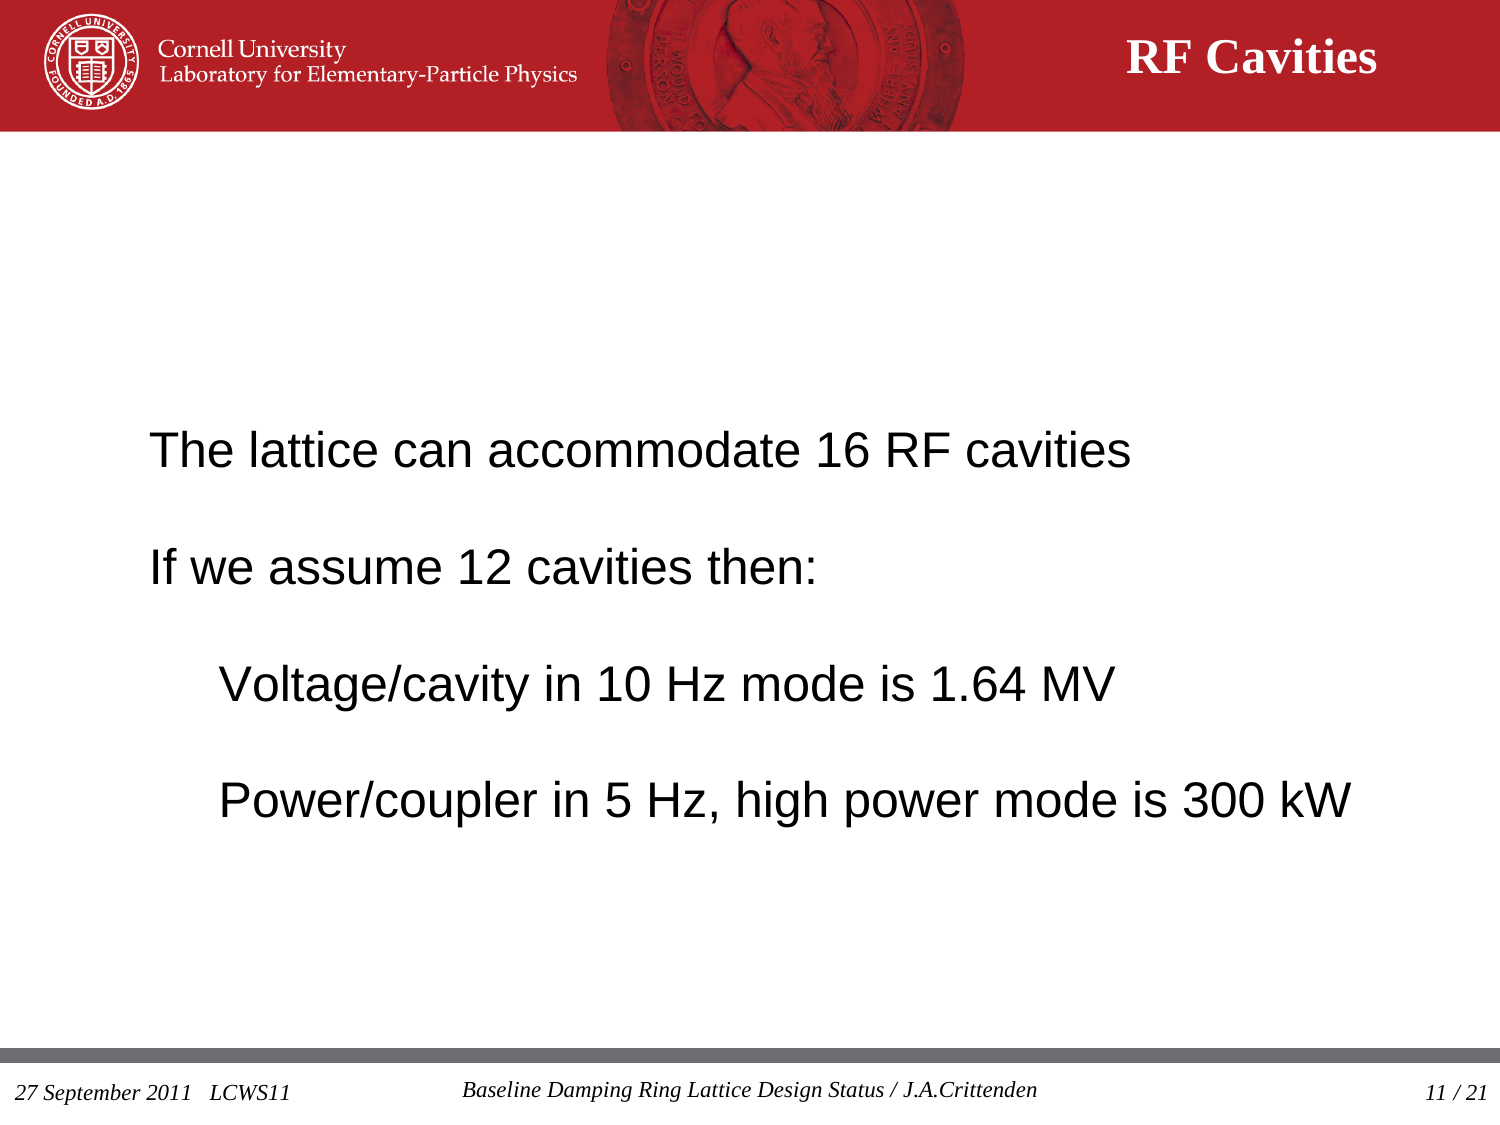

# RF Cavities
The lattice can accommodate 16 RF cavities
If we assume 12 cavities then:
 Voltage/cavity in 10 Hz mode is 1.64 MV
 Power/coupler in 5 Hz, high power mode is 300 kW